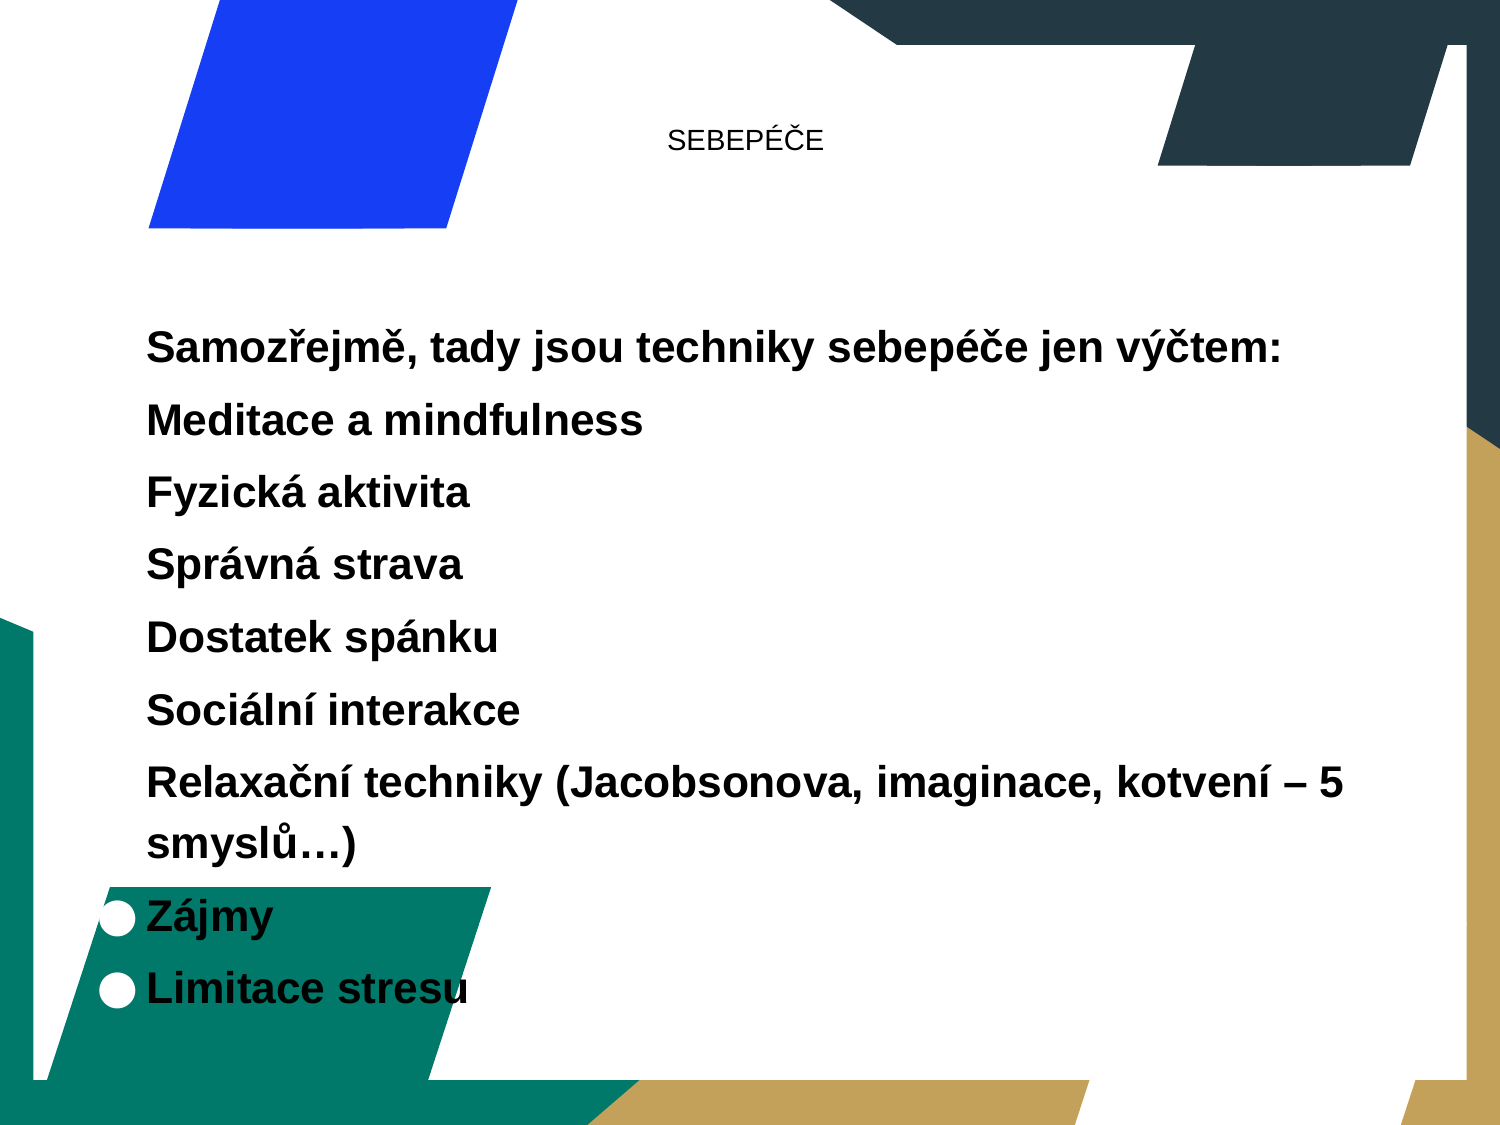

# SEBEPÉČE
Samozřejmě, tady jsou techniky sebepéče jen výčtem:
Meditace a mindfulness
Fyzická aktivita
Správná strava
Dostatek spánku
Sociální interakce
Relaxační techniky (Jacobsonova, imaginace, kotvení – 5 smyslů…)
Zájmy
Limitace stresu